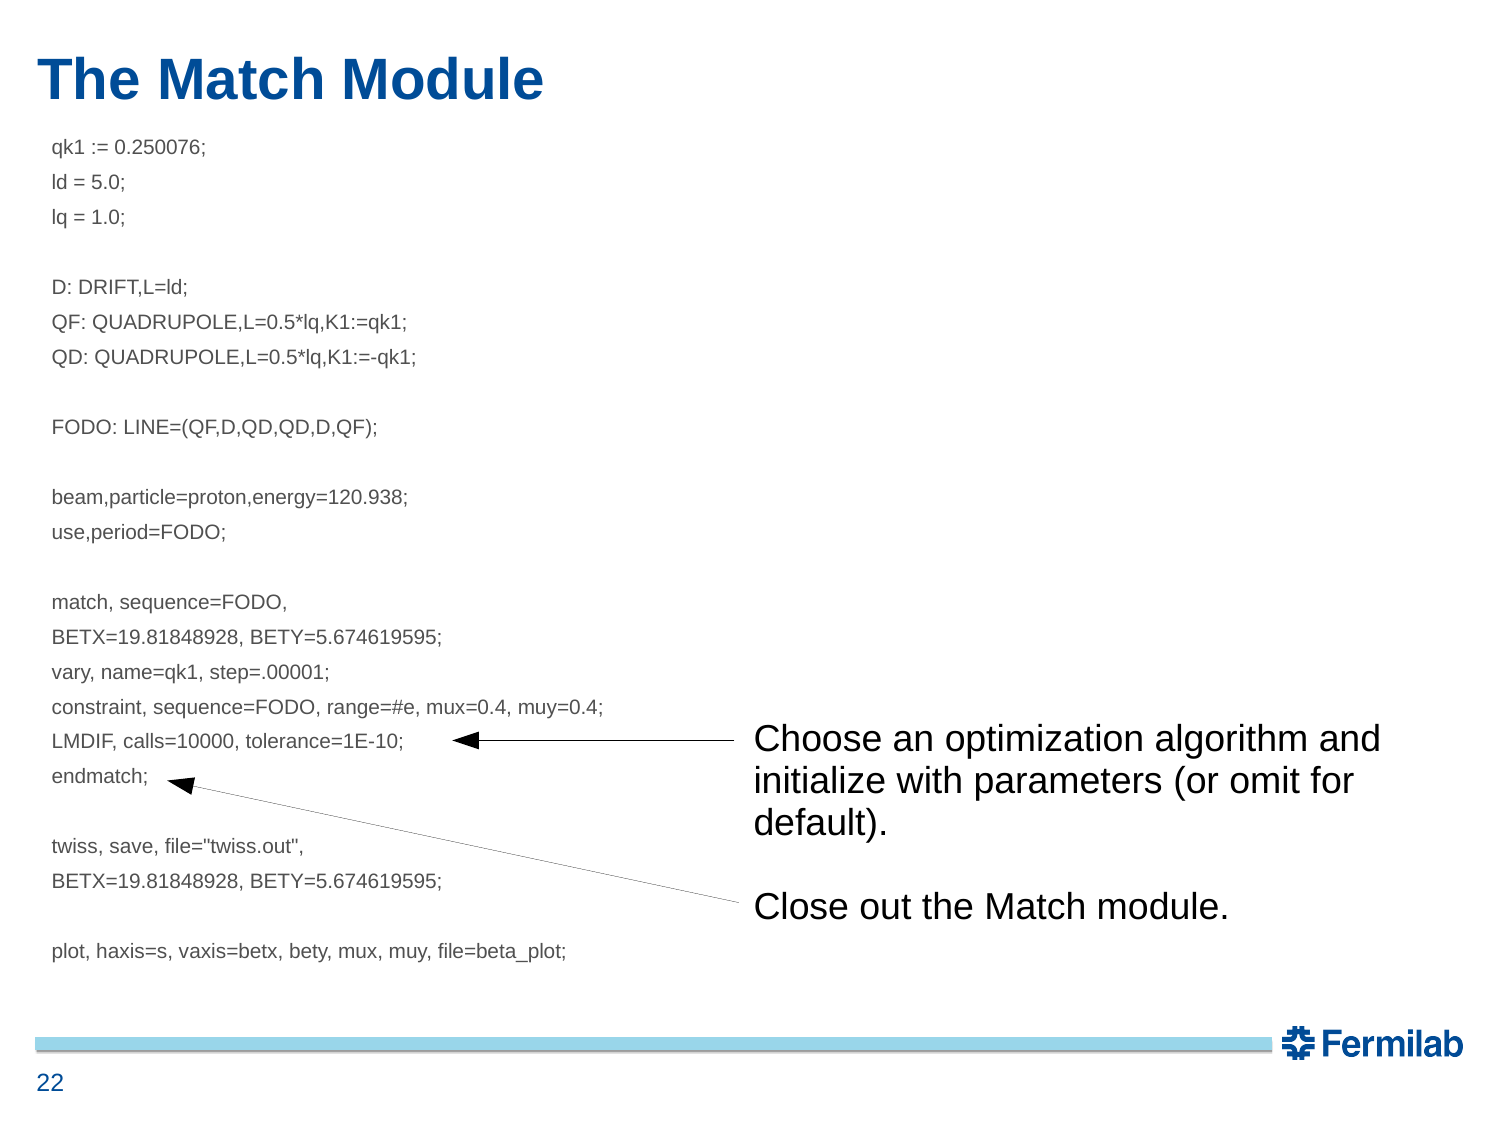

# The Match Module
qk1 := 0.250076;
ld = 5.0;
lq = 1.0;
D: DRIFT,L=ld;
QF: QUADRUPOLE,L=0.5*lq,K1:=qk1;
QD: QUADRUPOLE,L=0.5*lq,K1:=-qk1;
FODO: LINE=(QF,D,QD,QD,D,QF);
beam,particle=proton,energy=120.938;
use,period=FODO;
match, sequence=FODO,
BETX=19.81848928, BETY=5.674619595;
vary, name=qk1, step=.00001;
constraint, sequence=FODO, range=#e, mux=0.4, muy=0.4;
LMDIF, calls=10000, tolerance=1E-10;
endmatch;
twiss, save, file="twiss.out",
BETX=19.81848928, BETY=5.674619595;
plot, haxis=s, vaxis=betx, bety, mux, muy, file=beta_plot;
Choose an optimization algorithm and initialize with parameters (or omit for default).
Close out the Match module.